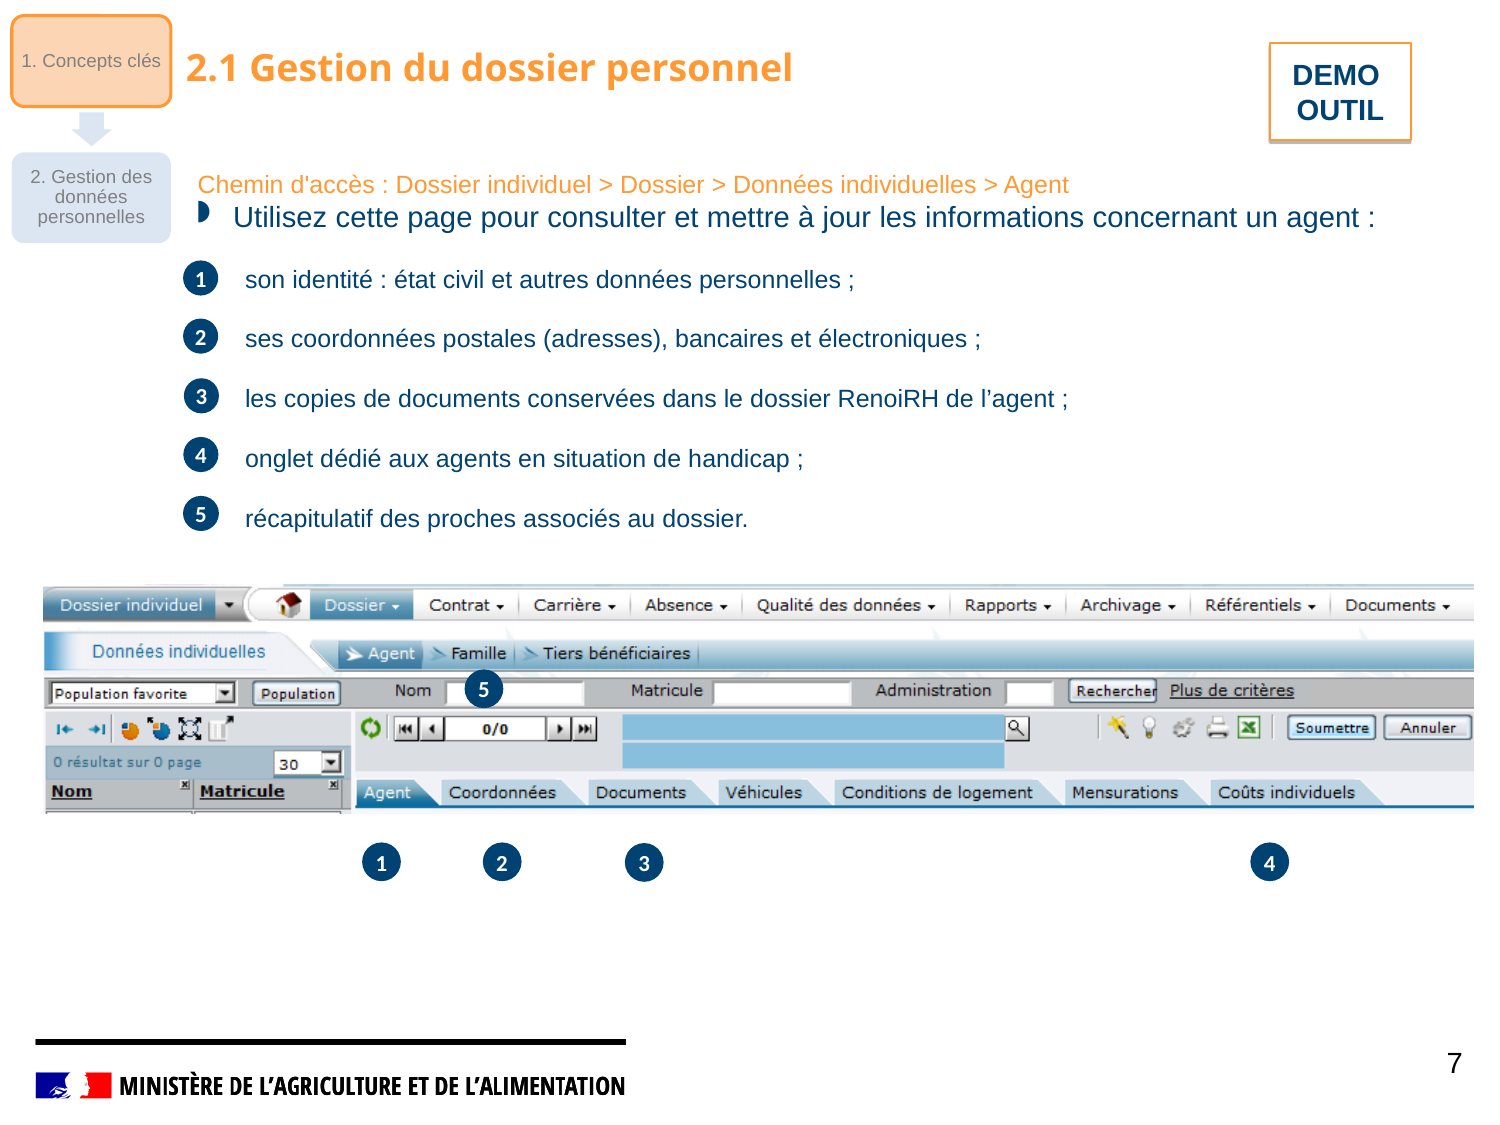

1. Concepts clés
2.1 Gestion du dossier personnel
DEMO
OUTIL
2. Gestion des données personnelles
Chemin d'accès : Dossier individuel > Dossier > Données individuelles > Agent
Utilisez cette page pour consulter et mettre à jour les informations concernant un agent :
son identité : état civil et autres données personnelles ;
ses coordonnées postales (adresses), bancaires et électroniques ;
les copies de documents conservées dans le dossier RenoiRH de l’agent ;
onglet dédié aux agents en situation de handicap ;
récapitulatif des proches associés au dossier.
1
2
3
4
5
5
1
2
4
3